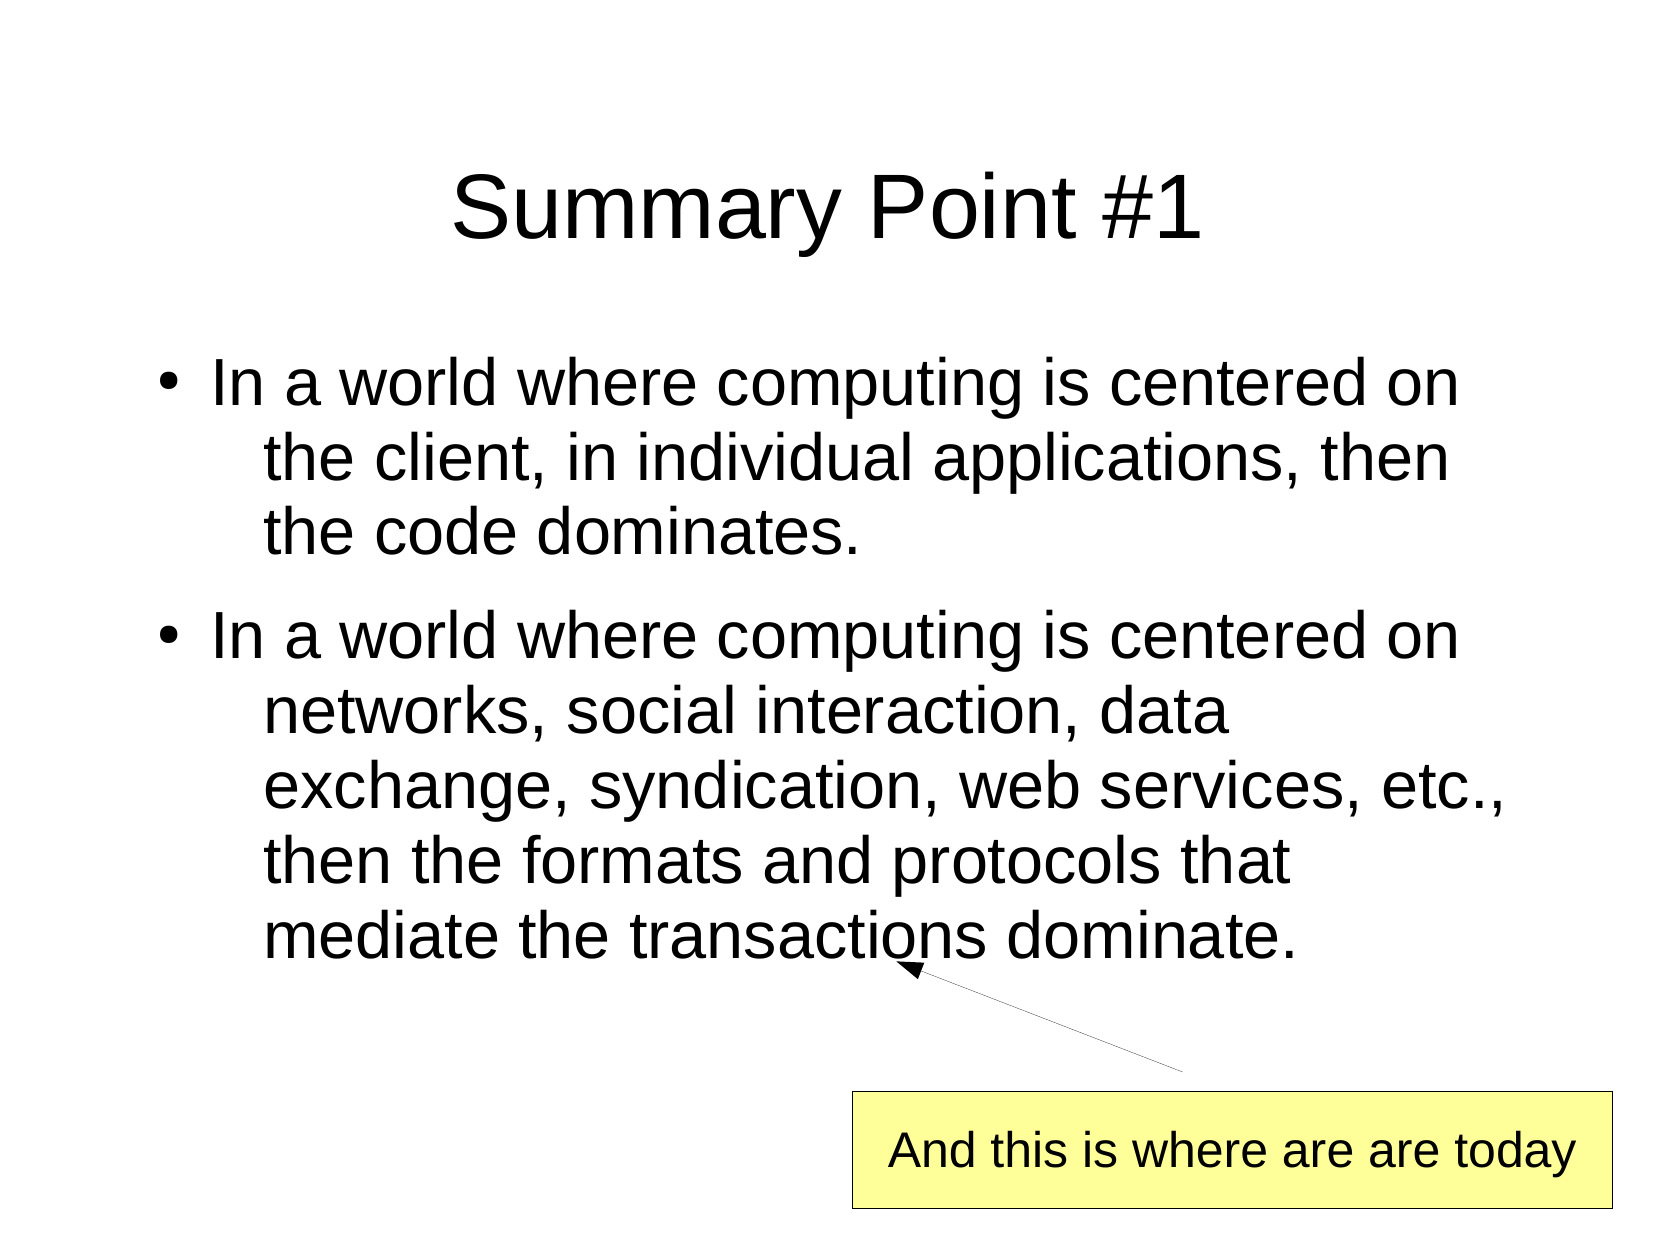

# Summary Point #1
In a world where computing is centered on the client, in individual applications, then the code dominates.
In a world where computing is centered on networks, social interaction, data exchange, syndication, web services, etc., then the formats and protocols that mediate the transactions dominate.
And this is where are are today